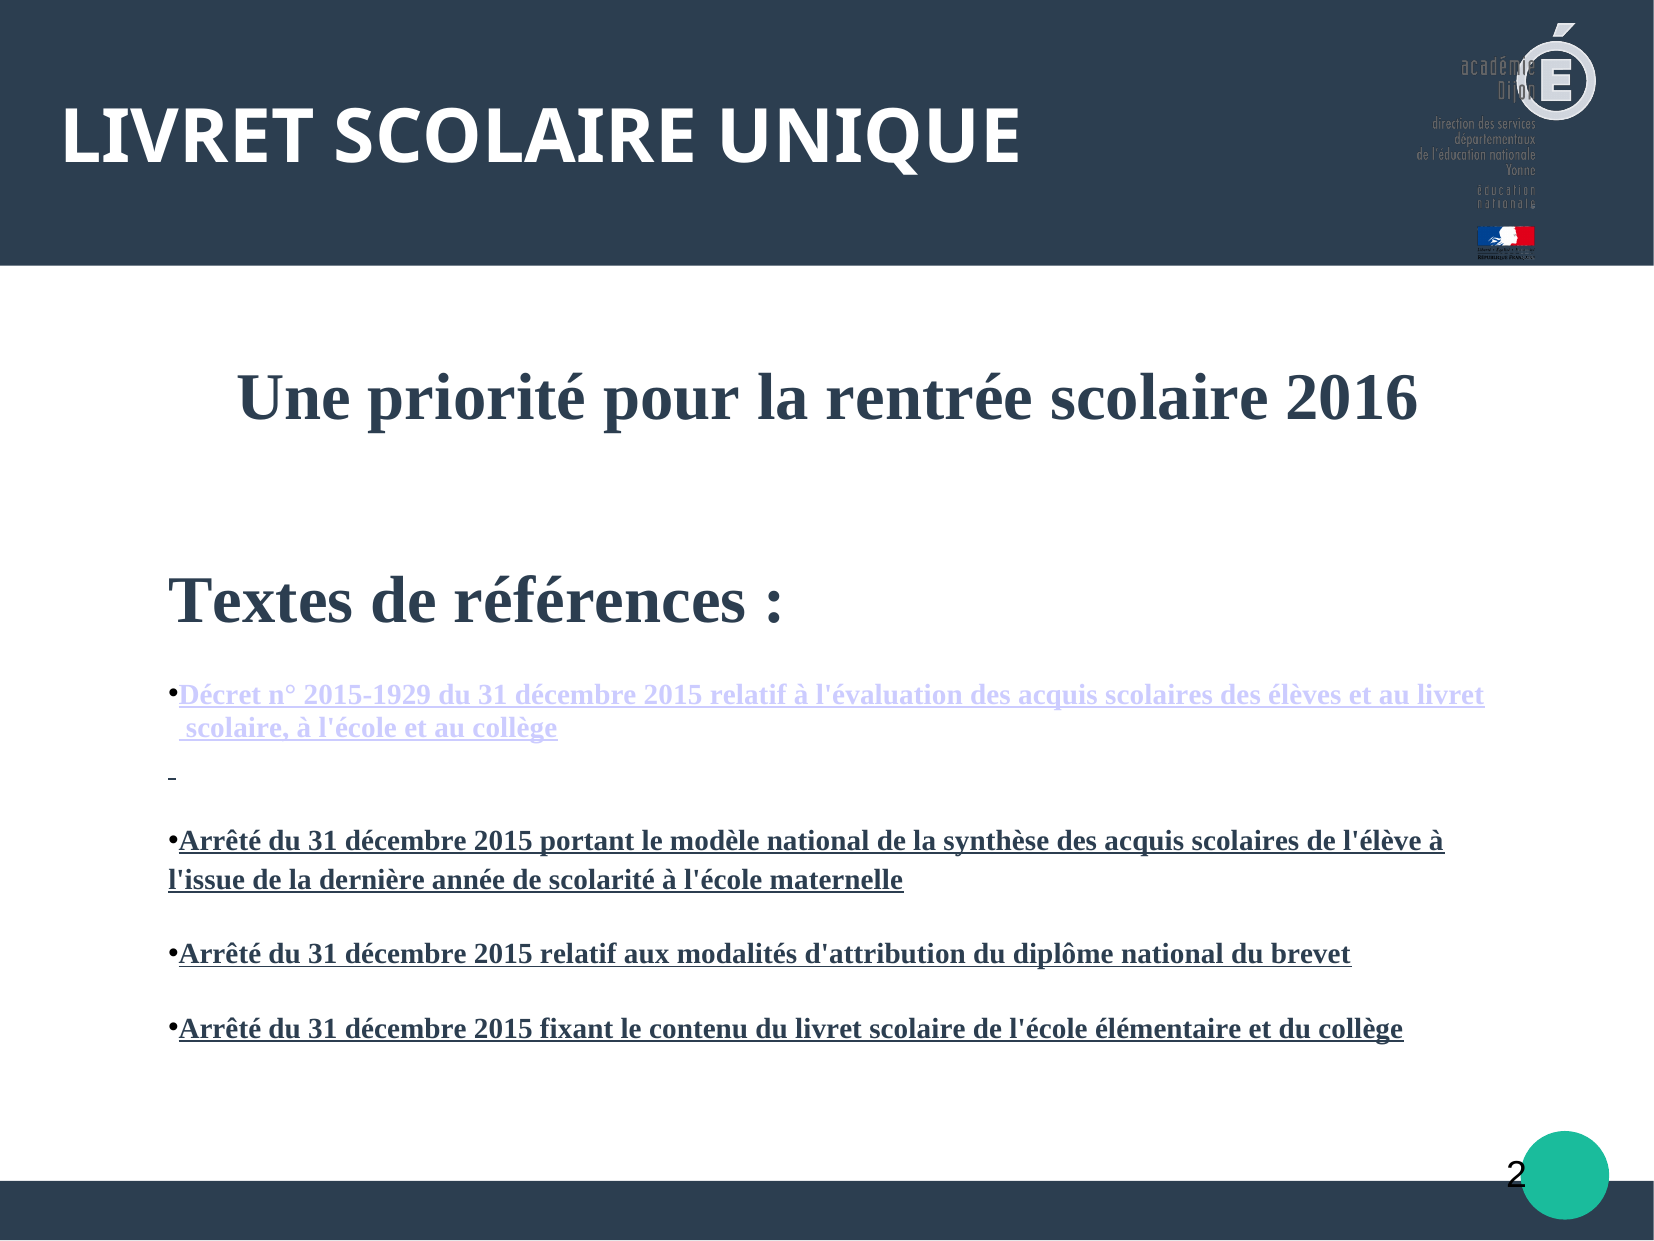

# LIVRET SCOLAIRE UNIQUE
Une priorité pour la rentrée scolaire 2016
Textes de références :
Décret n° 2015-1929 du 31 décembre 2015 relatif à l'évaluation des acquis scolaires des élèves et au livret scolaire, à l'école et au collège
Arrêté du 31 décembre 2015 portant le modèle national de la synthèse des acquis scolaires de l'élève à l'issue de la dernière année de scolarité à l'école maternelle
Arrêté du 31 décembre 2015 relatif aux modalités d'attribution du diplôme national du brevet
Arrêté du 31 décembre 2015 fixant le contenu du livret scolaire de l'école élémentaire et du collège
LIVRET SCOLAIRE UNIQUE
2